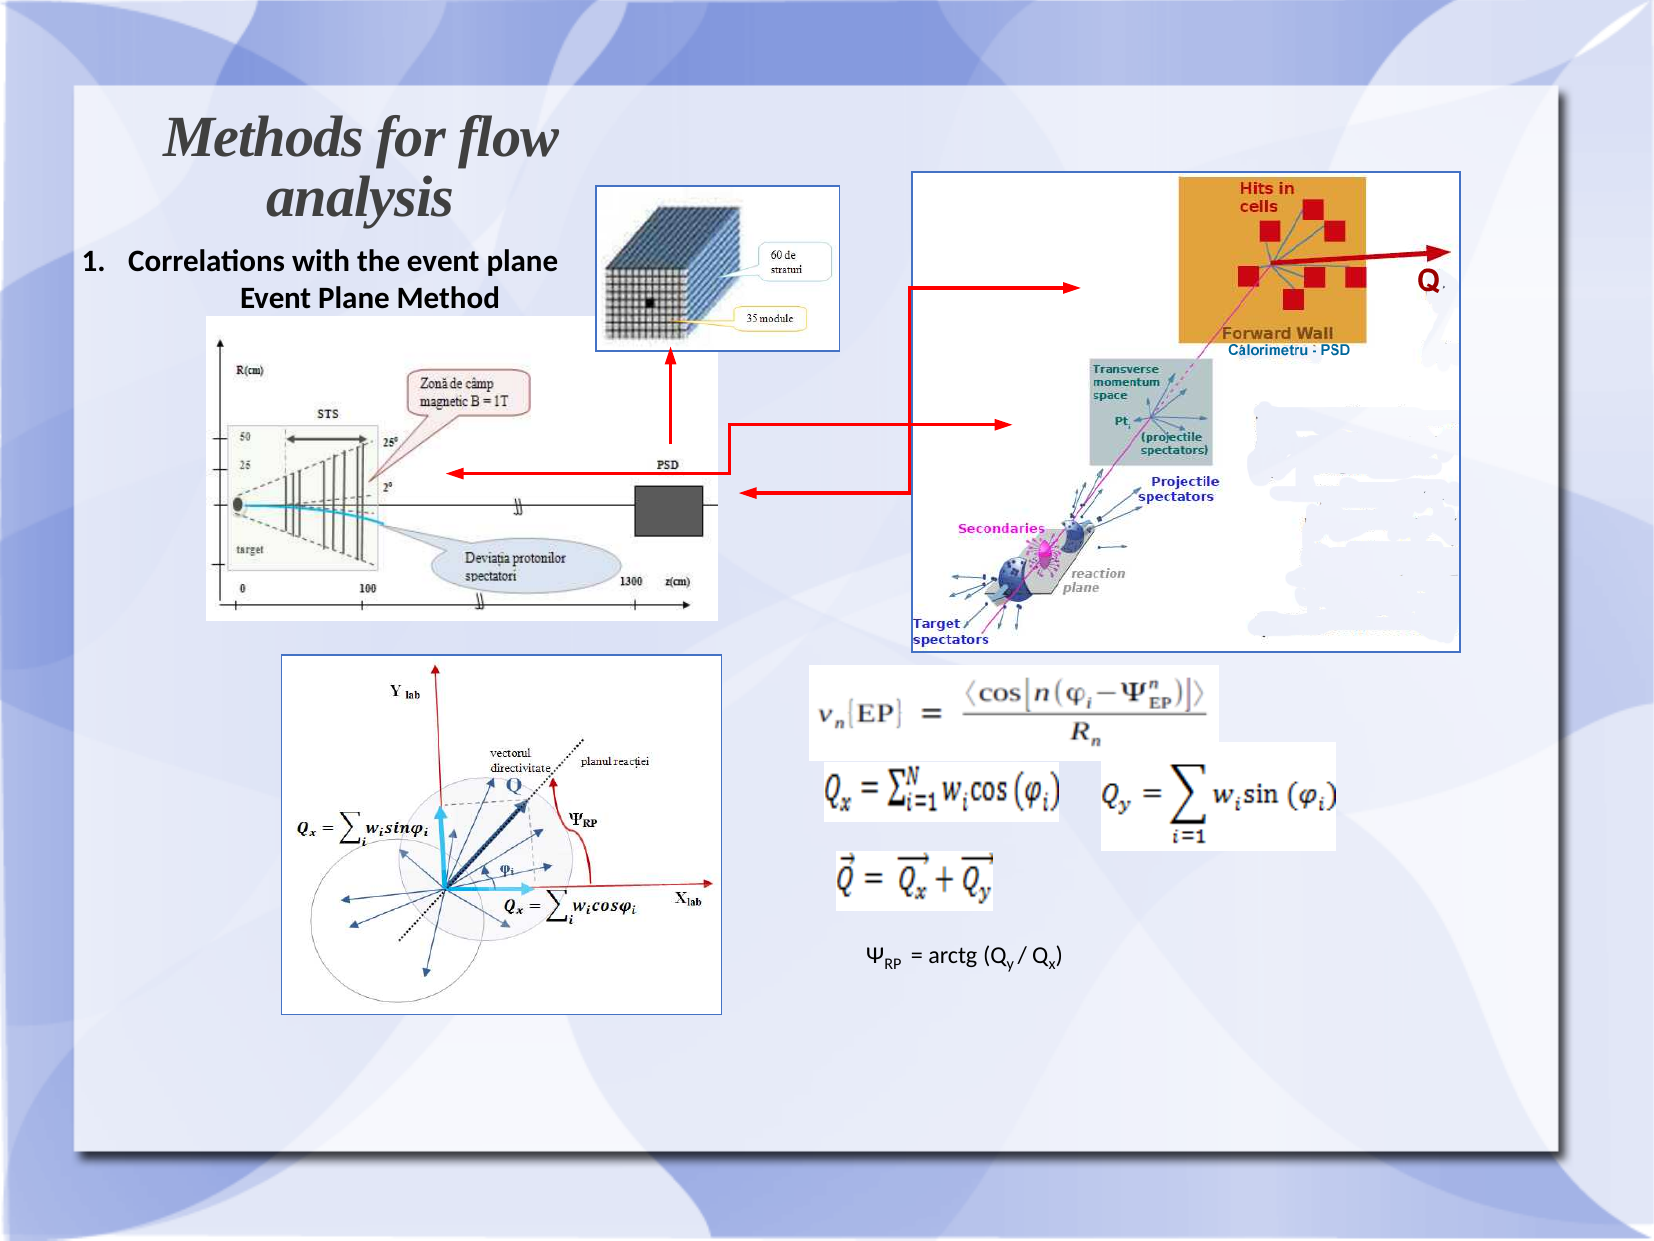

Methods for flow analysis
Correlations with the event plane
Event Plane Method
ΨRP = arctg (Qy / Qx)